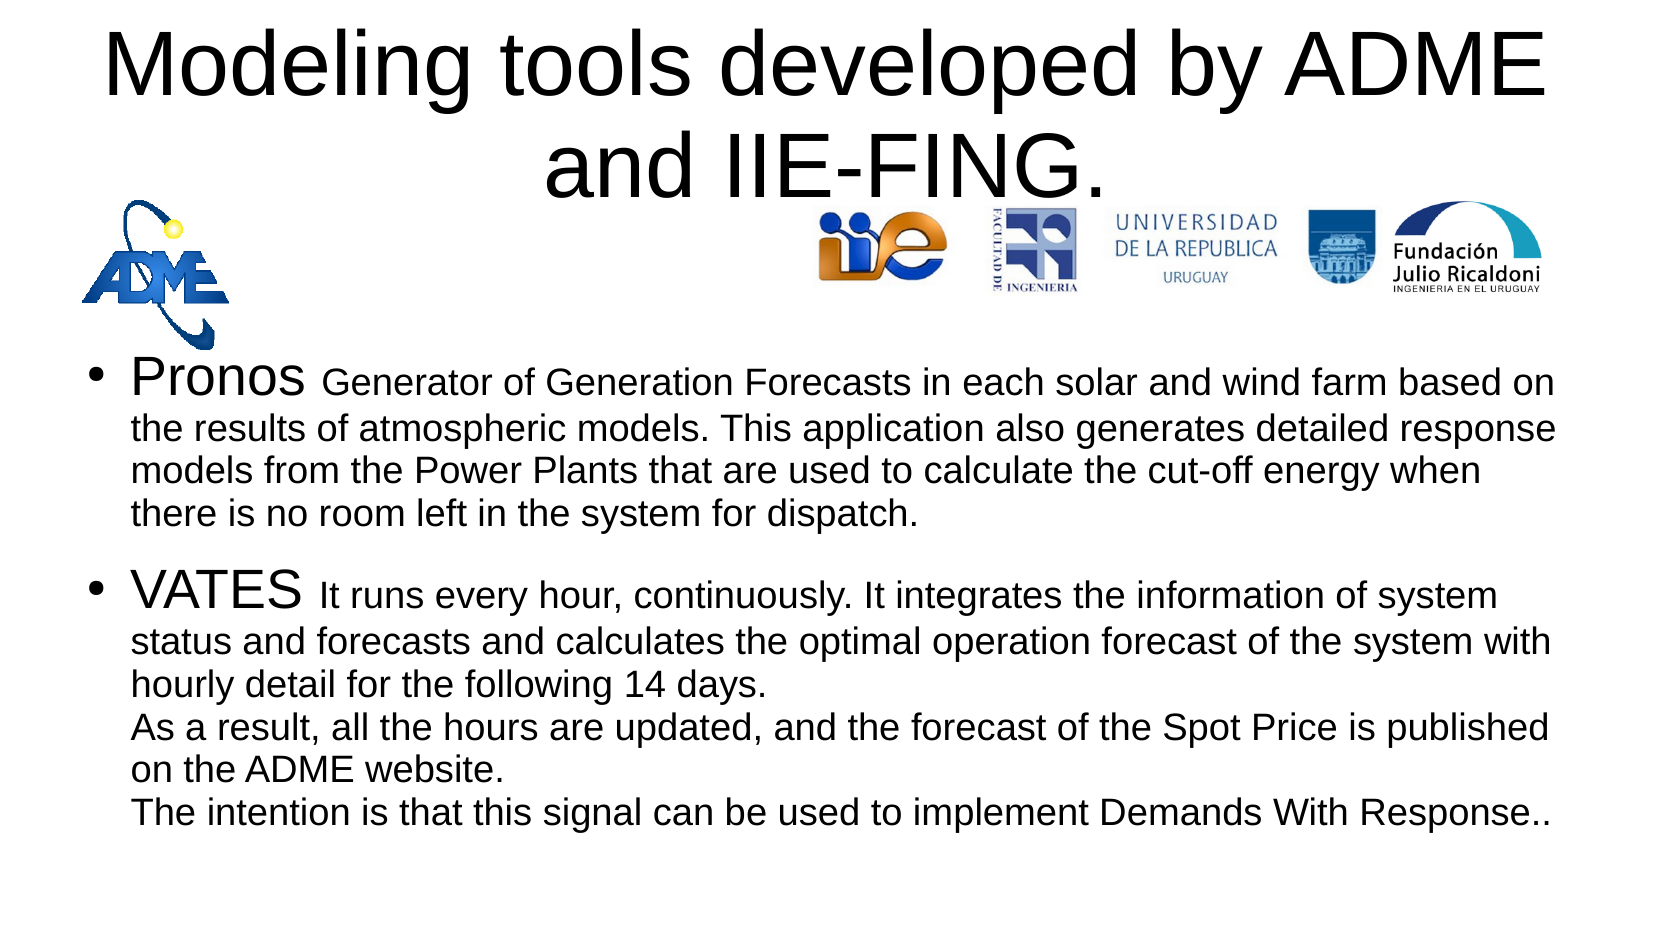

# Modeling tools developed by ADME and IIE-FING.
Pronos Generator of Generation Forecasts in each solar and wind farm based on the results of atmospheric models. This application also generates detailed response models from the Power Plants that are used to calculate the cut-off energy when there is no room left in the system for dispatch.
VATES It runs every hour, continuously. It integrates the information of system status and forecasts and calculates the optimal operation forecast of the system with hourly detail for the following 14 days.
As a result, all the hours are updated, and the forecast of the Spot Price is published on the ADME website.
The intention is that this signal can be used to implement Demands With Response..